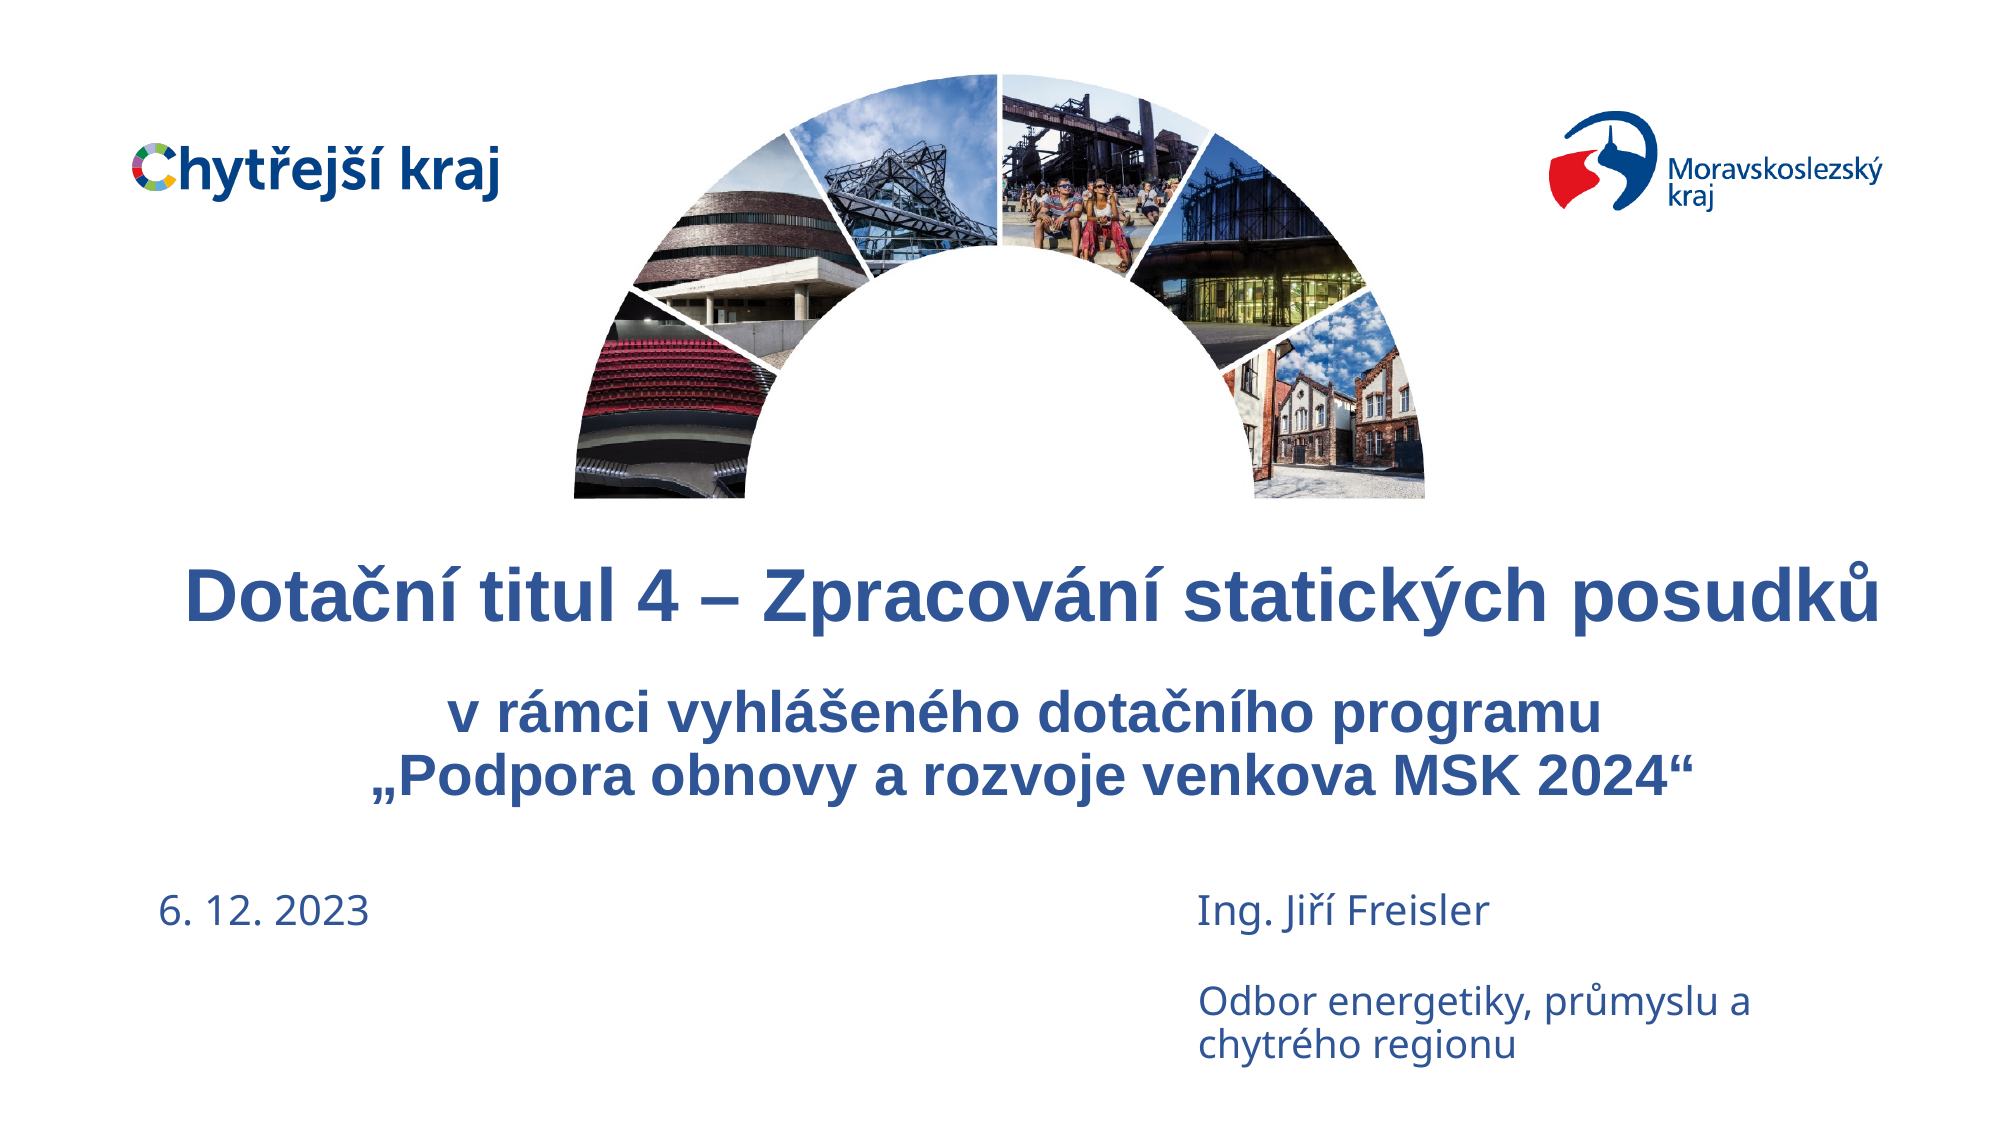

# Dotační titul 4 – Zpracování statických posudků v rámci vyhlášeného dotačního programu „Podpora obnovy a rozvoje venkova MSK 2024“
 6. 12. 2023						Ing. Jiří Freisler
							Odbor energetiky, průmyslu a								chytrého regionu